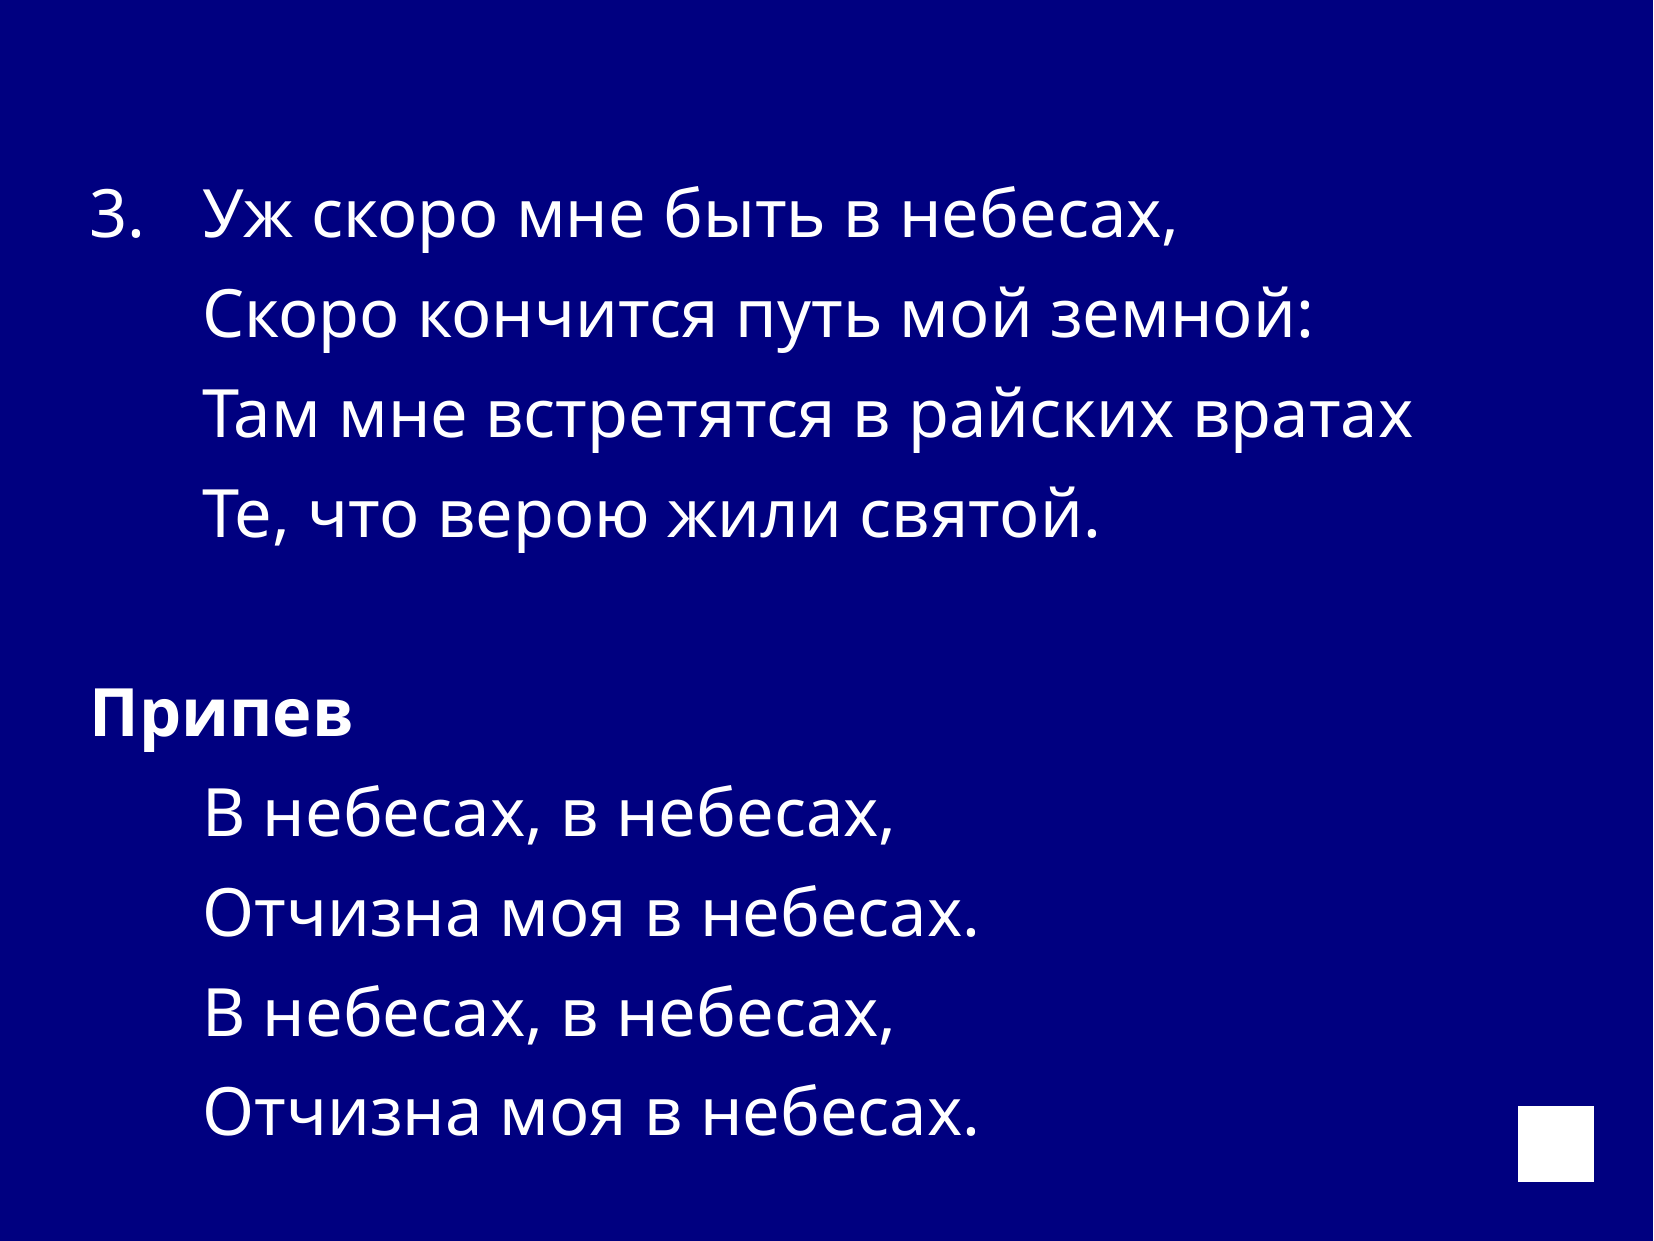

3.	Уж скоро мне быть в небесах,
	Скоро кончится путь мой земной:
	Там мне встретятся в райских вратах
	Те, что верою жили святой.
Припев
	В небесах, в небесах,
	Отчизна моя в небесах.
	В небесах, в небесах,
	Отчизна моя в небесах.